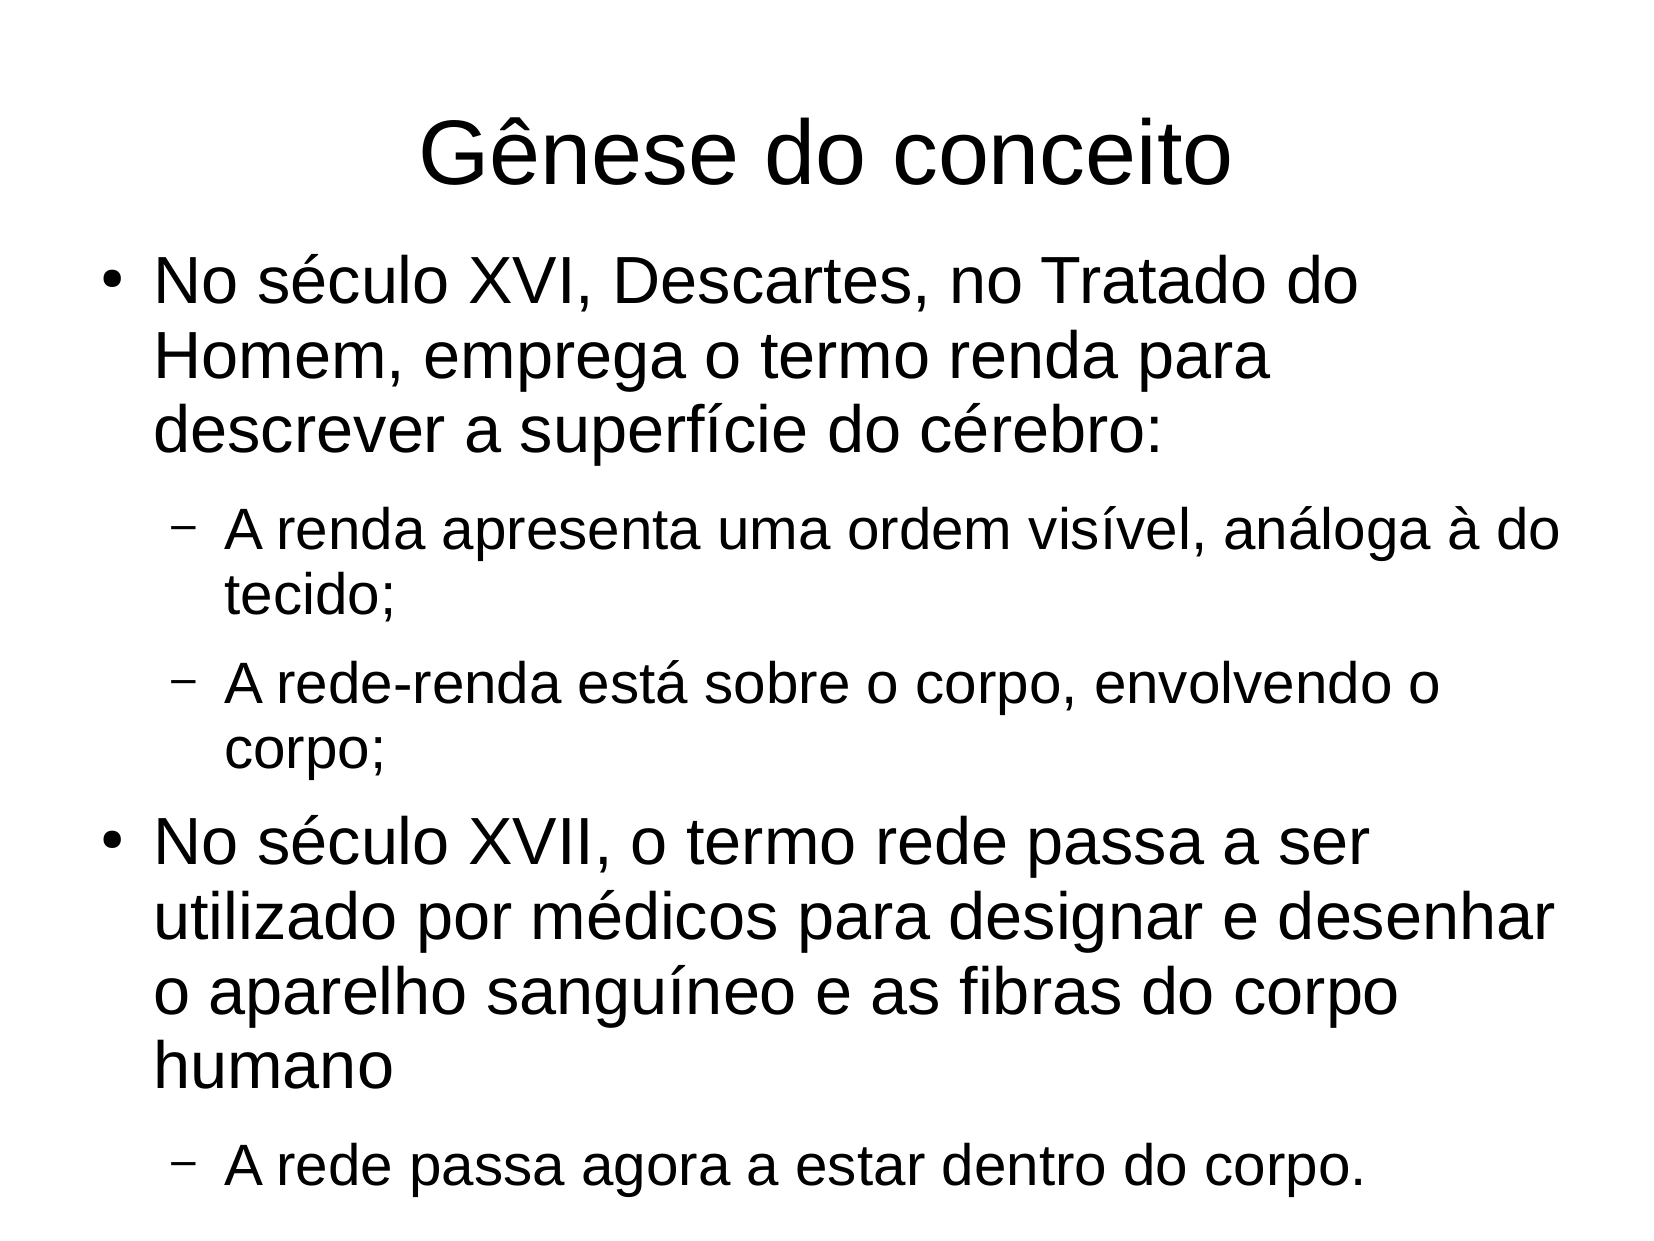

# Gênese do conceito
No século XVI, Descartes, no Tratado do Homem, emprega o termo renda para descrever a superfície do cérebro:
A renda apresenta uma ordem visível, análoga à do tecido;
A rede-renda está sobre o corpo, envolvendo o corpo;
No século XVII, o termo rede passa a ser utilizado por médicos para designar e desenhar o aparelho sanguíneo e as fibras do corpo humano
A rede passa agora a estar dentro do corpo.